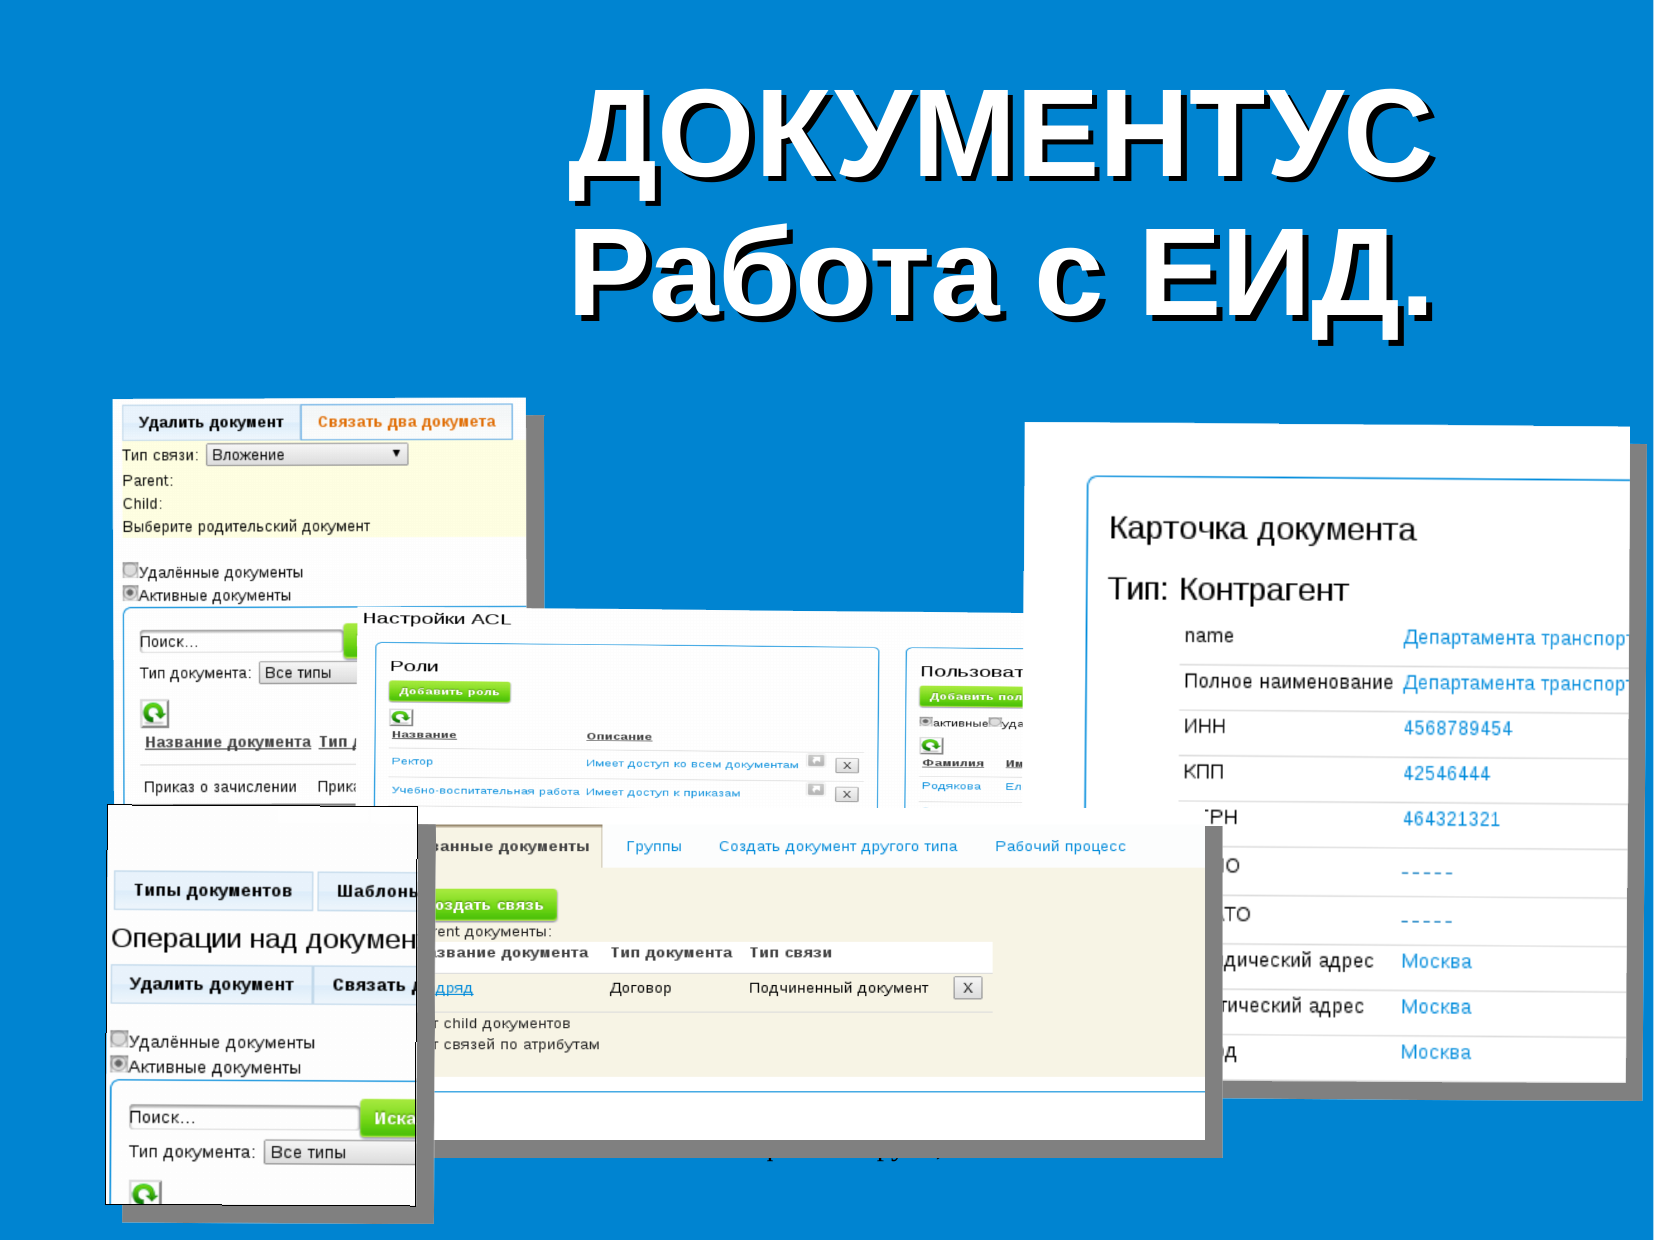

ДОКУМЕНТУС
Работа с ЕИД.
ООО "Альфа-Интегрум", 2013г.